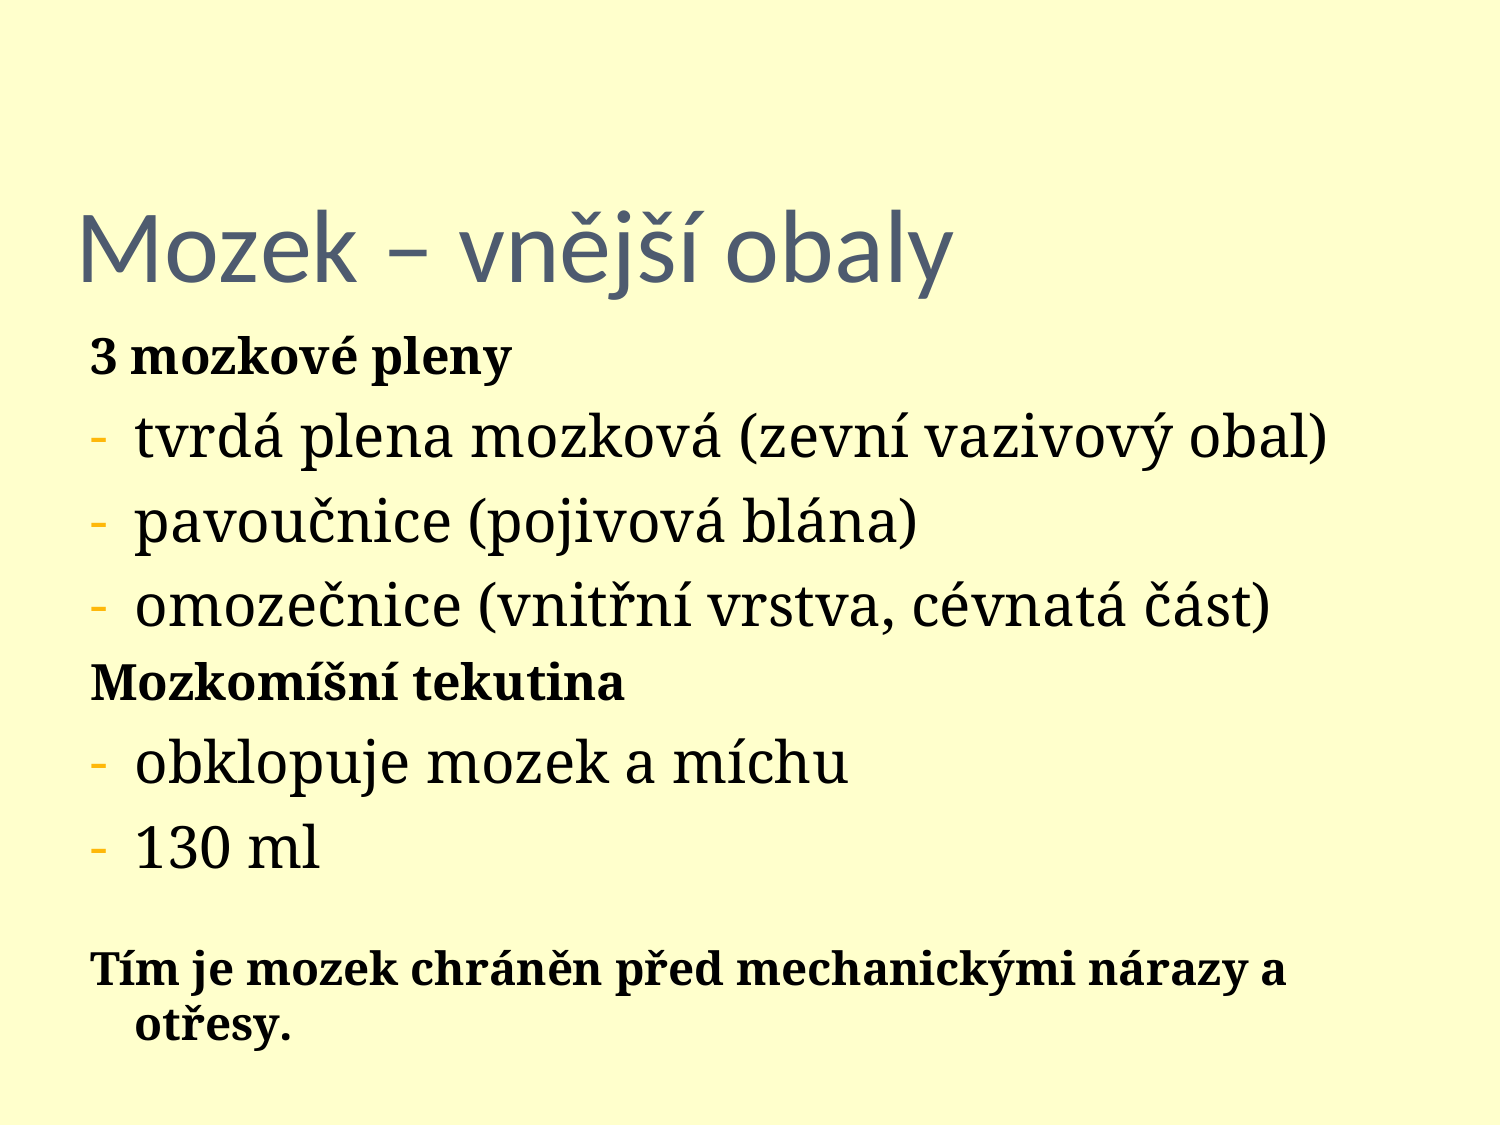

# Mozek – vnější obaly
3 mozkové pleny
tvrdá plena mozková (zevní vazivový obal)
pavoučnice (pojivová blána)
omozečnice (vnitřní vrstva, cévnatá část)
Mozkomíšní tekutina
obklopuje mozek a míchu
130 ml
Tím je mozek chráněn před mechanickými nárazy a otřesy.